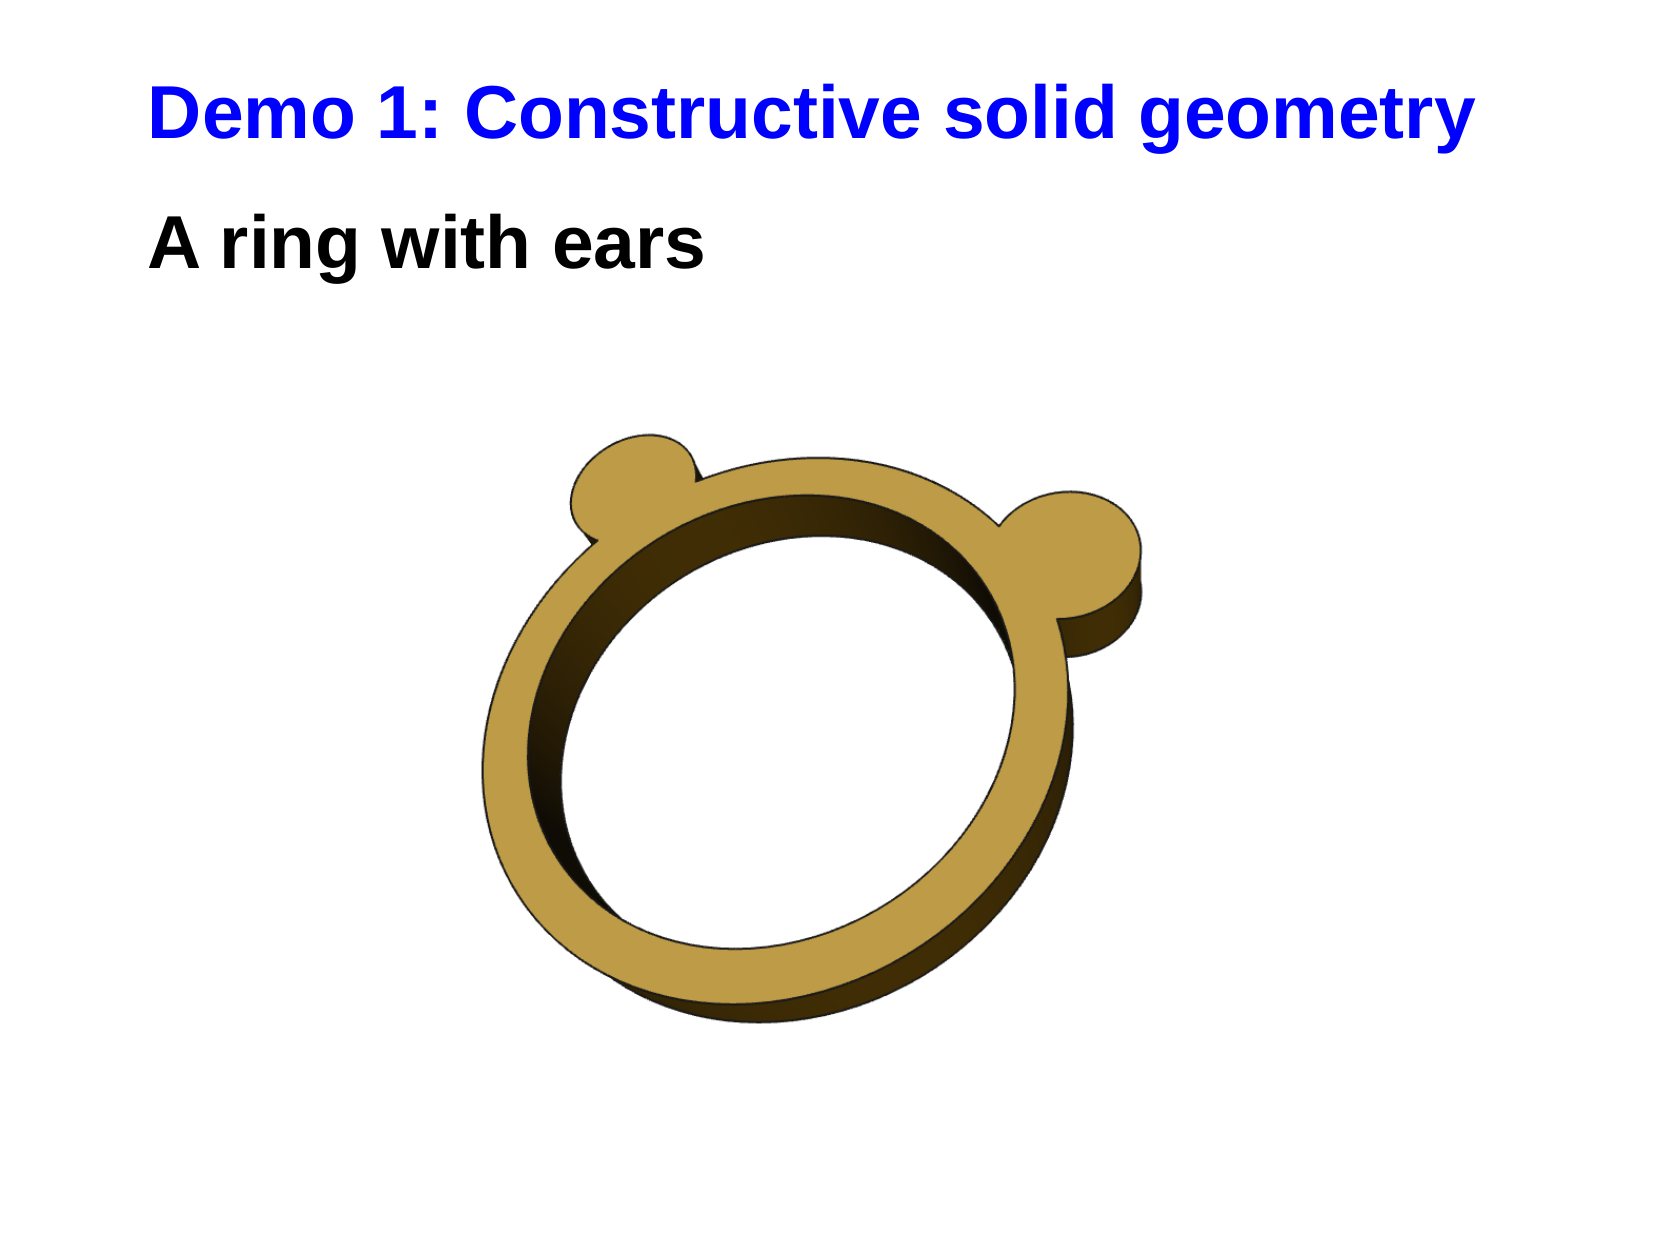

Demo 1: Constructive solid geometry
A ring with ears